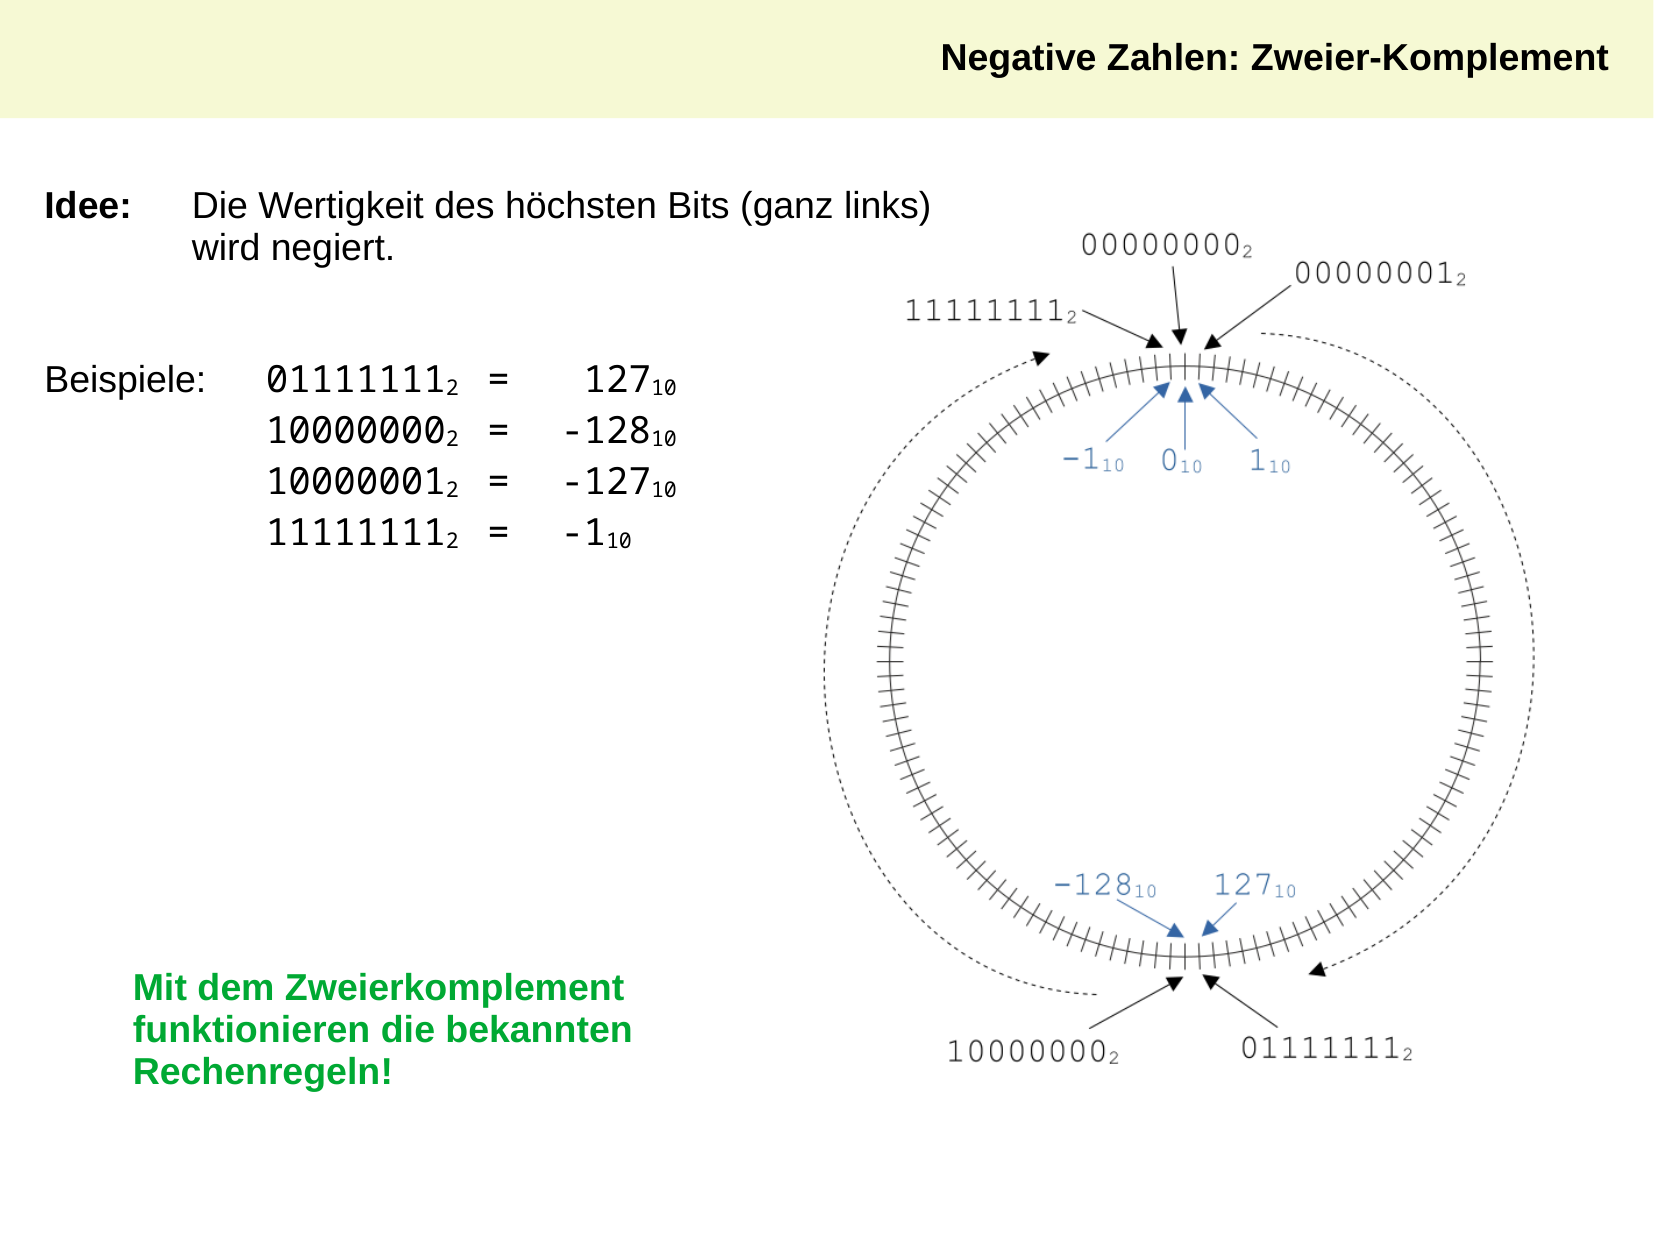

Negative Zahlen: Zweier-Komplement
Idee: 	Die Wertigkeit des höchsten Bits (ganz links)
		wird negiert.
Beispiele: 	011111112 	= 	 12710
			100000002 	= 	-12810
			100000012 	= 	-12710
			111111112 	=	-110
Mit dem Zweierkomplement
funktionieren die bekannten
Rechenregeln!